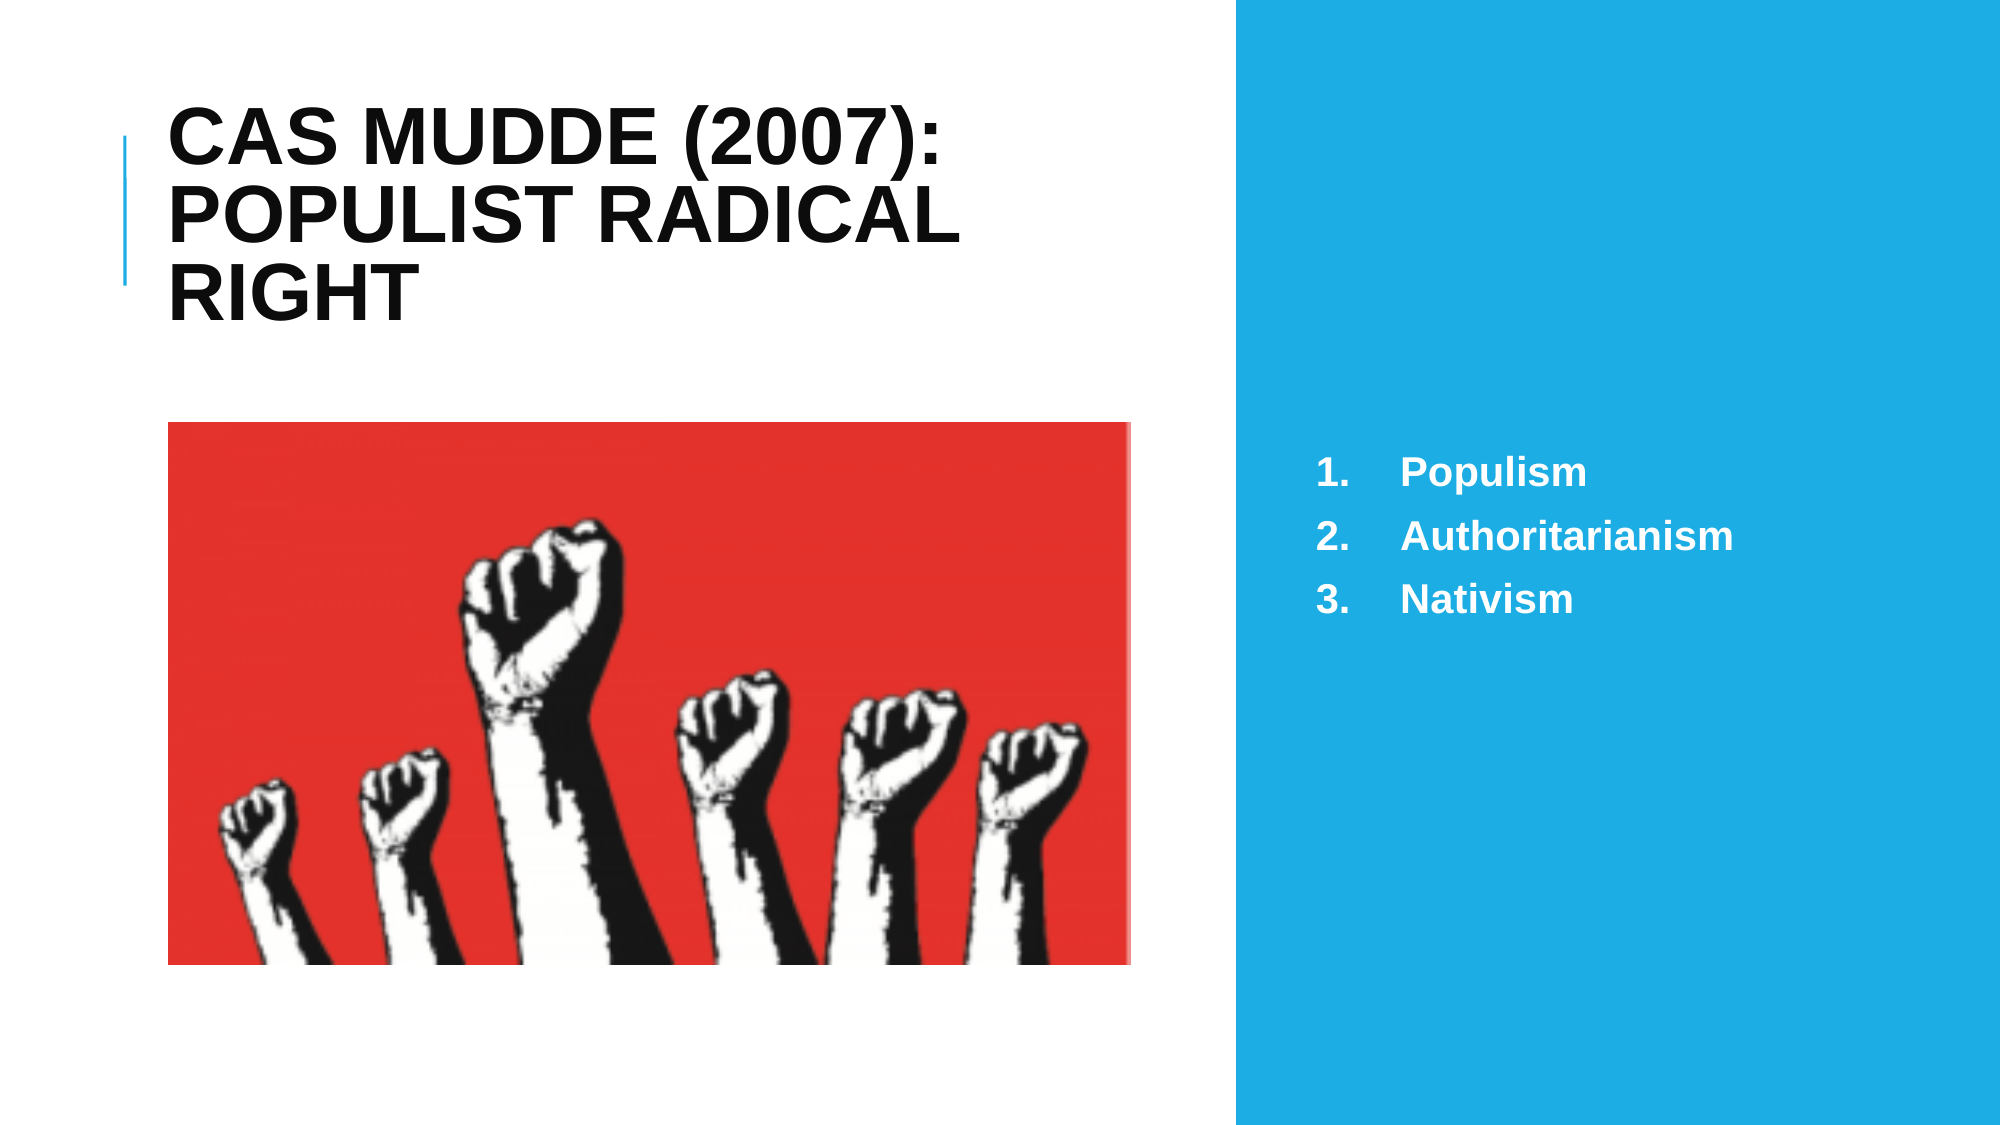

# CAS MUDDE (2007): POPULIST RADICAL RIGHT
Populism
Authoritarianism
Nativism